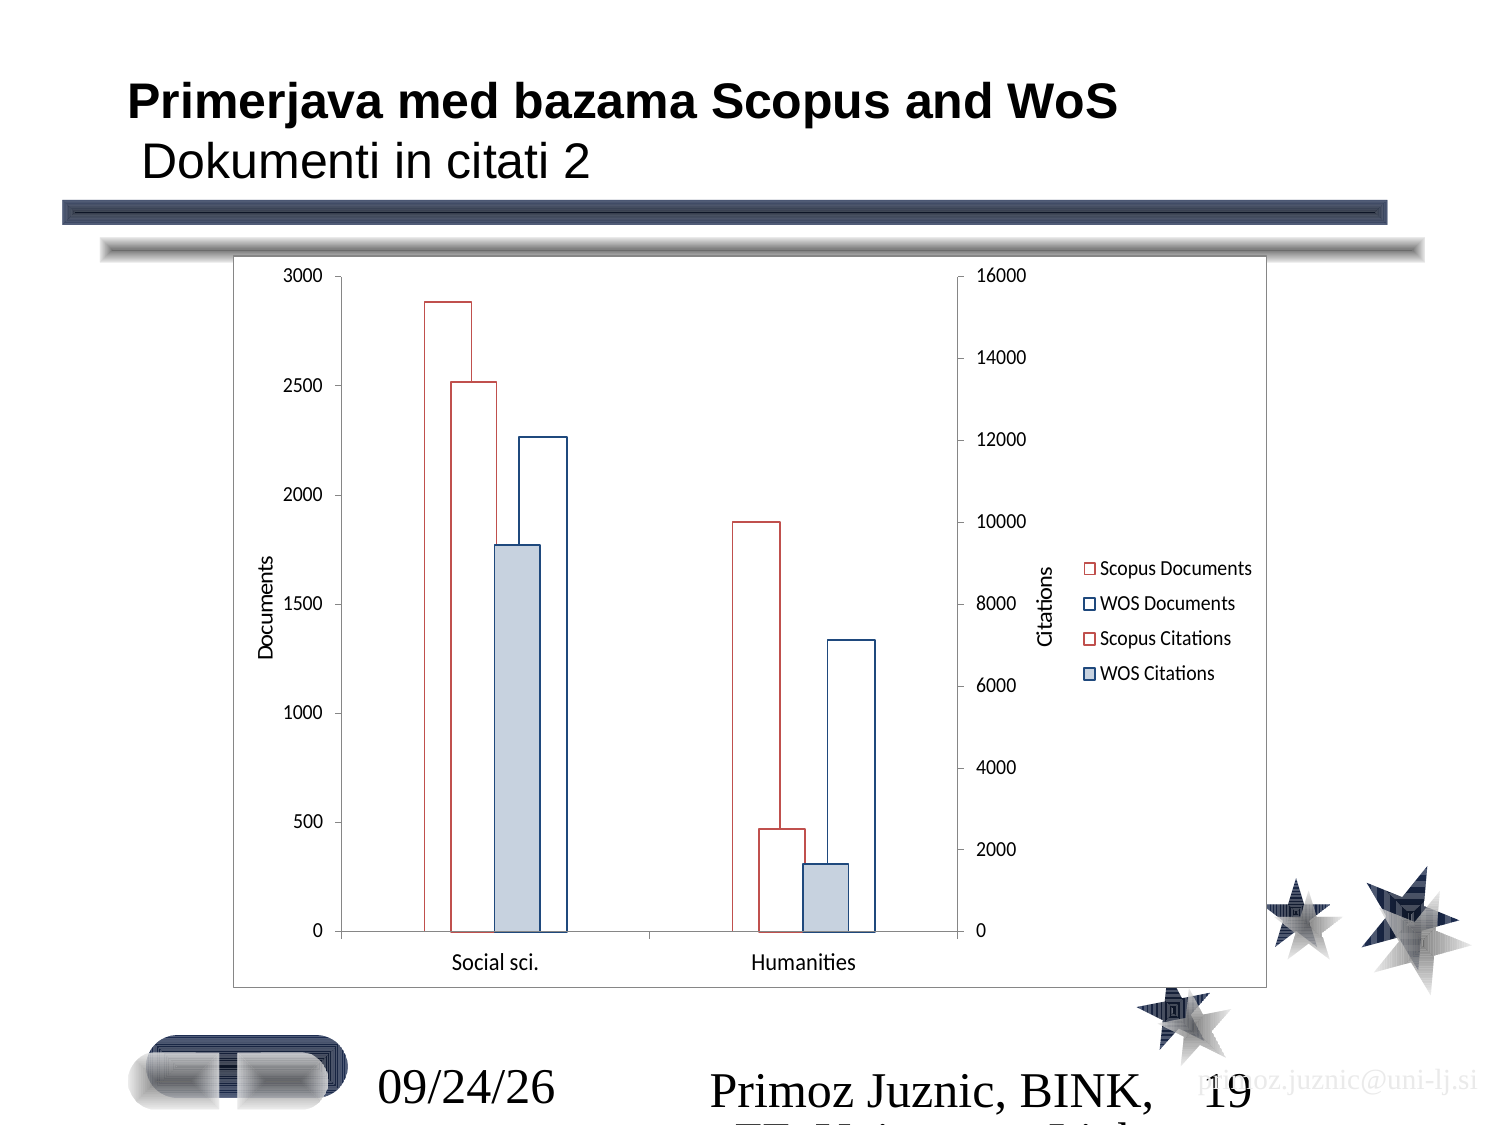

# Primerjava med bazama Scopus and WoS Dokumenti in citati 2
Primoz Juznic, BINK, FF, Univerza v Ljubljani
19